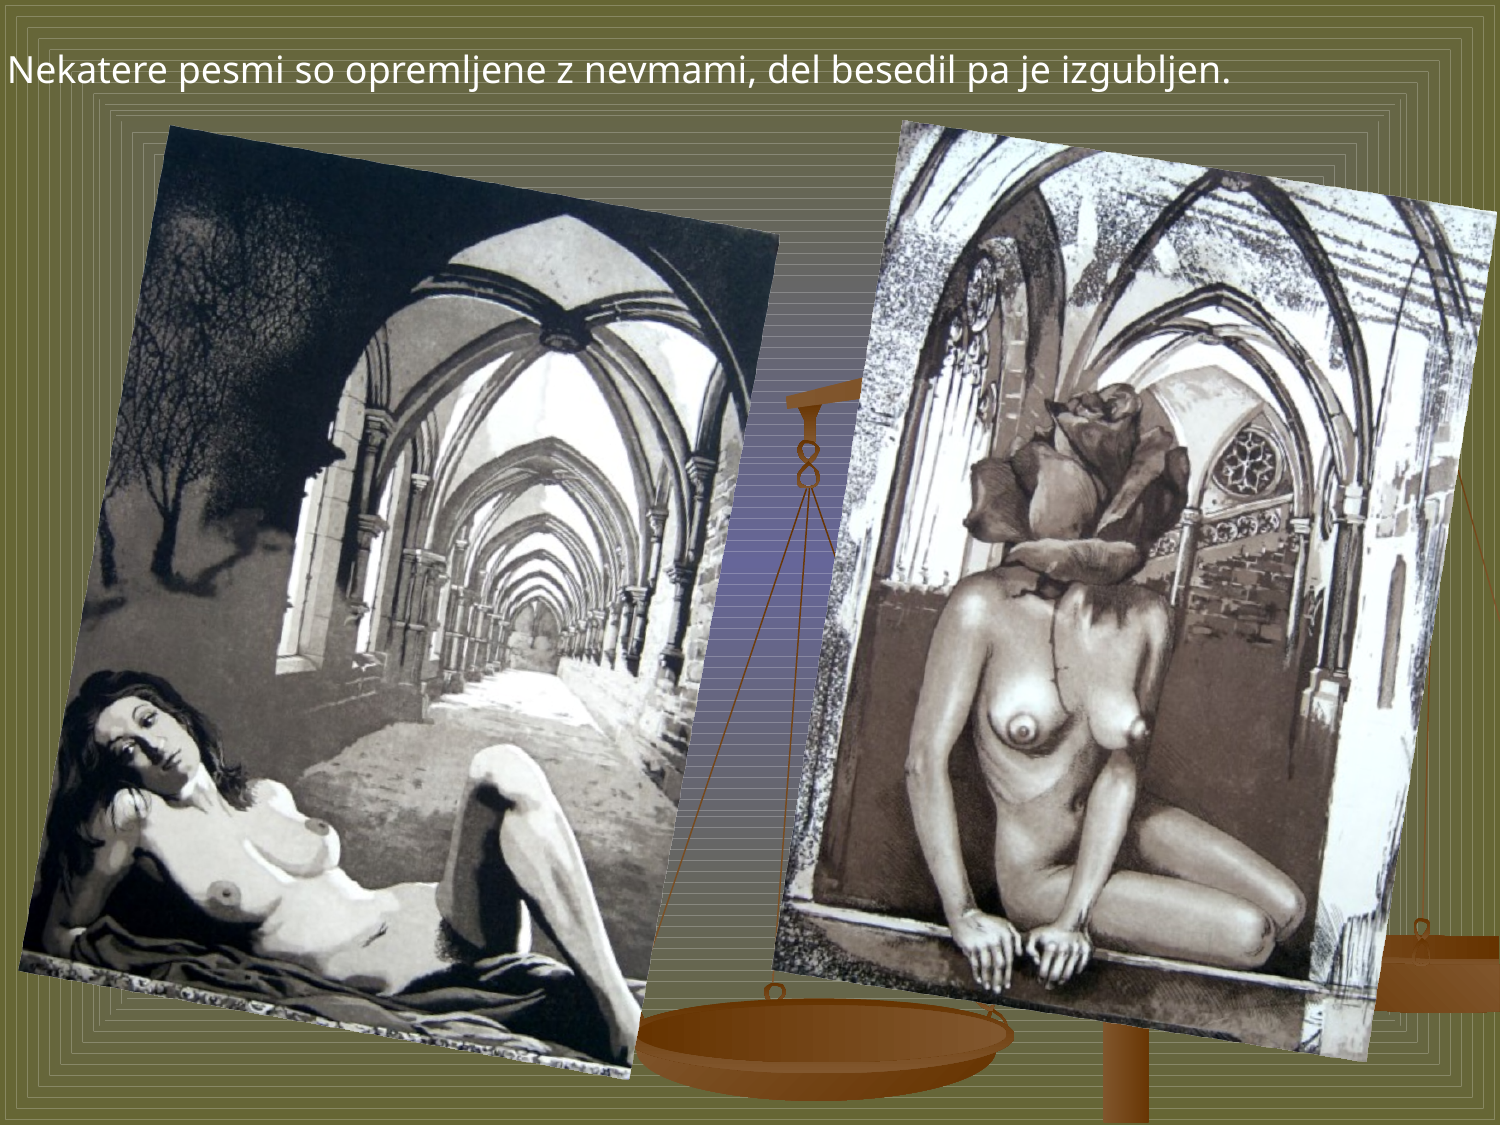

Nekatere pesmi so opremljene z nevmami, del besedil pa je izgubljen.